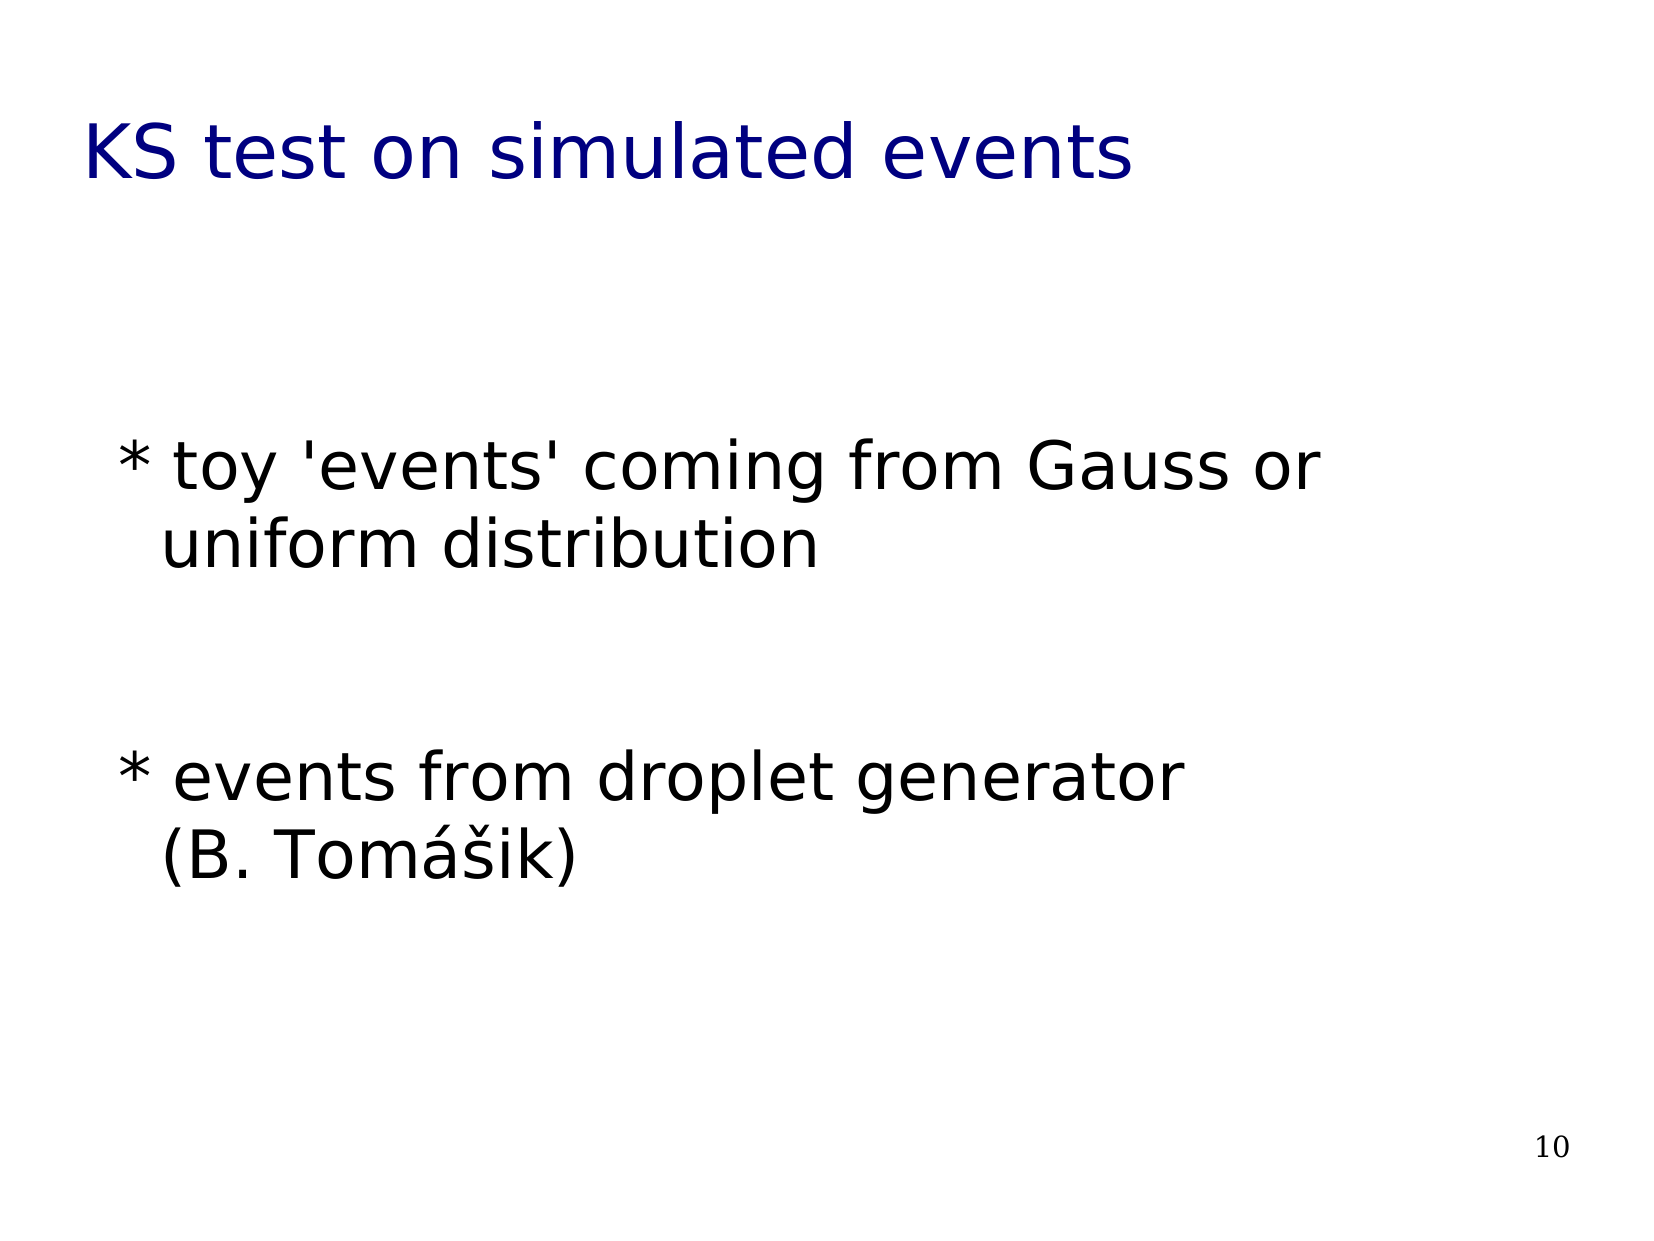

# KS test on simulated events
* toy 'events' coming from Gauss or
 uniform distribution
* events from droplet generator
 (B. Tomášik)
10